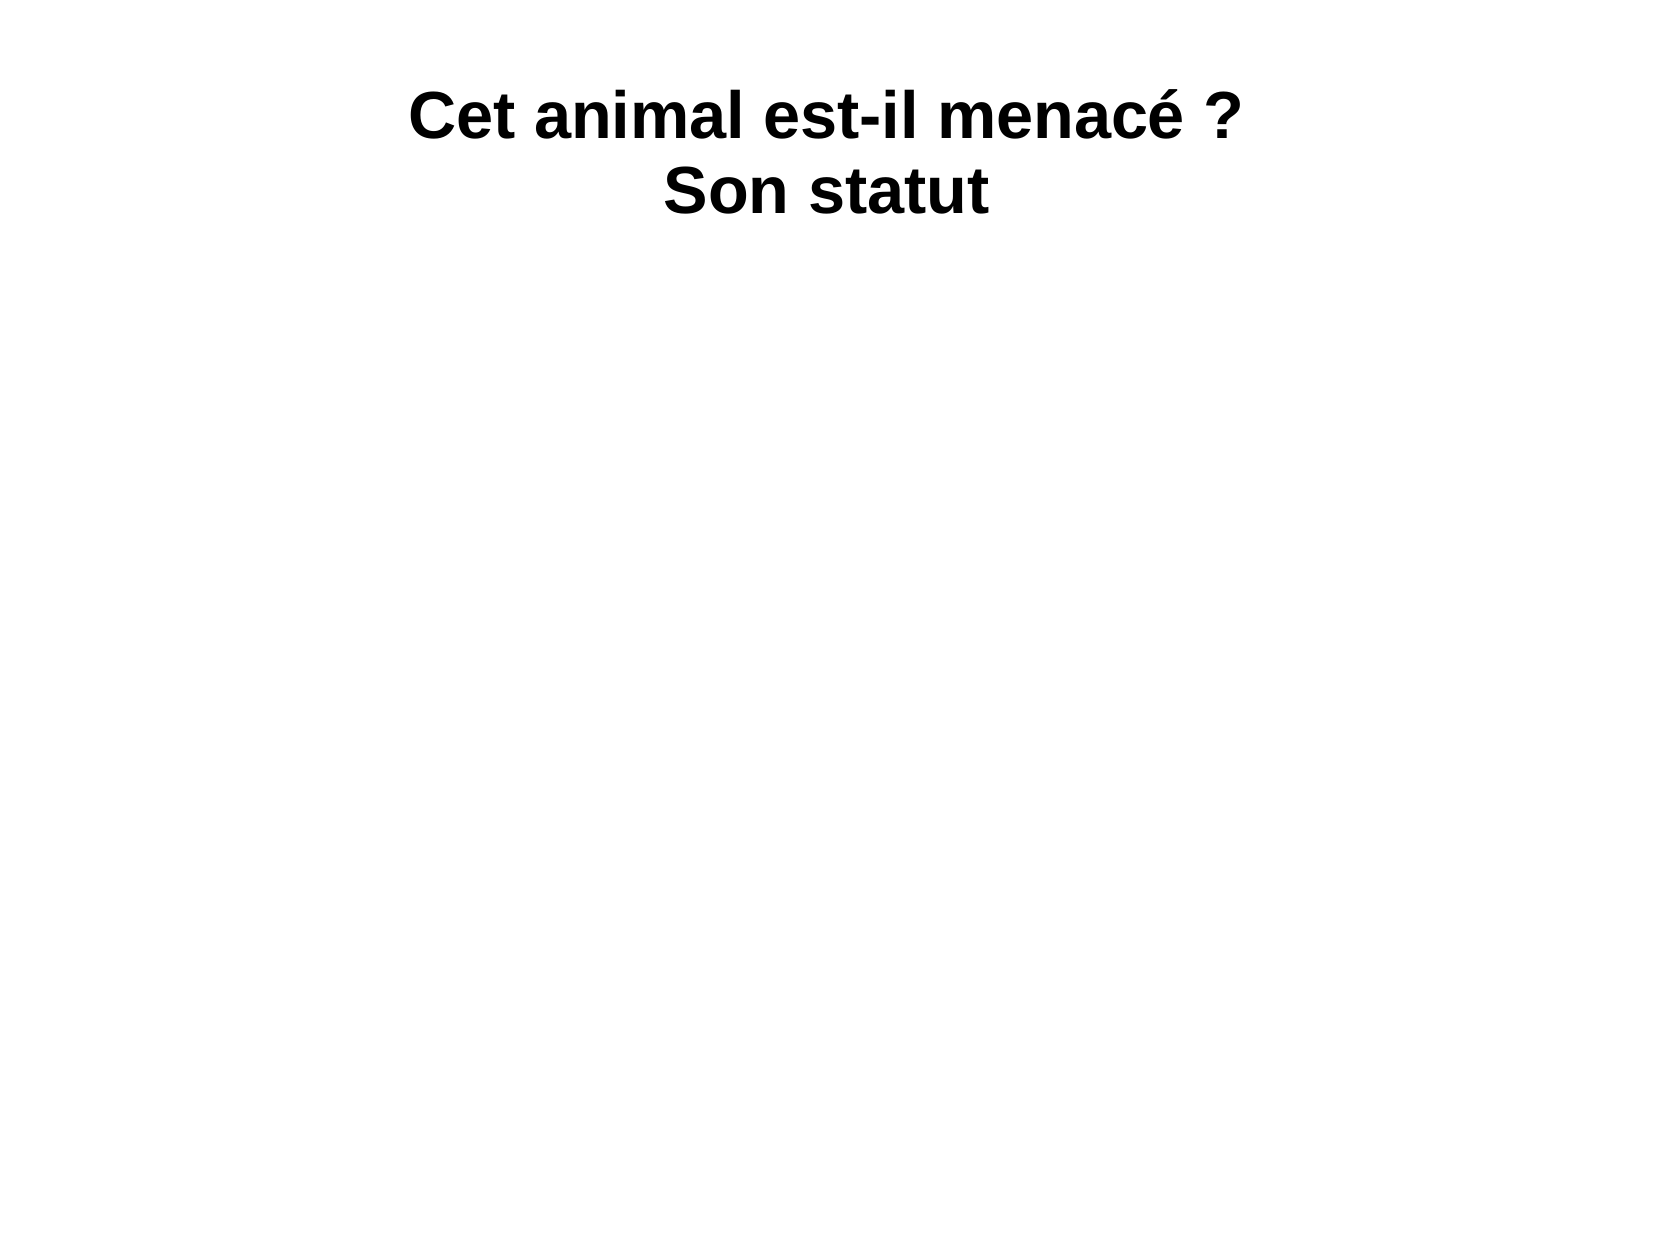

# Cet animal est-il menacé ? Son statut